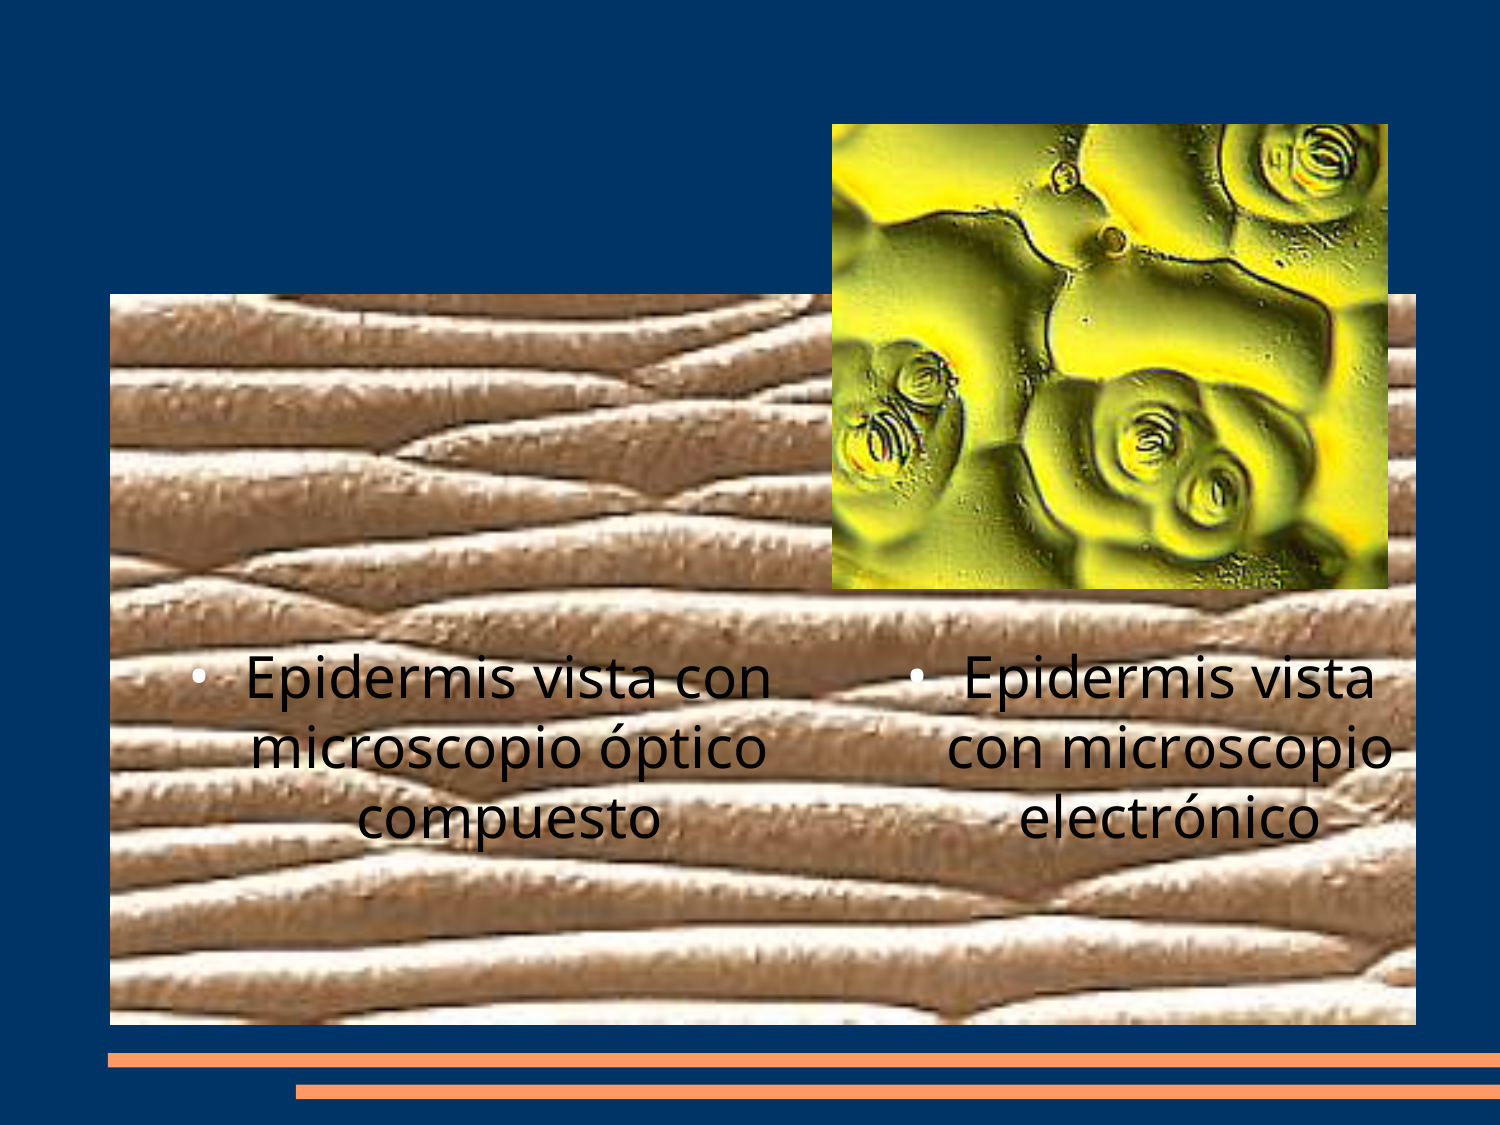

# Epidermis vista con microscopio óptico compuesto
Epidermis vista con microscopio electrónico